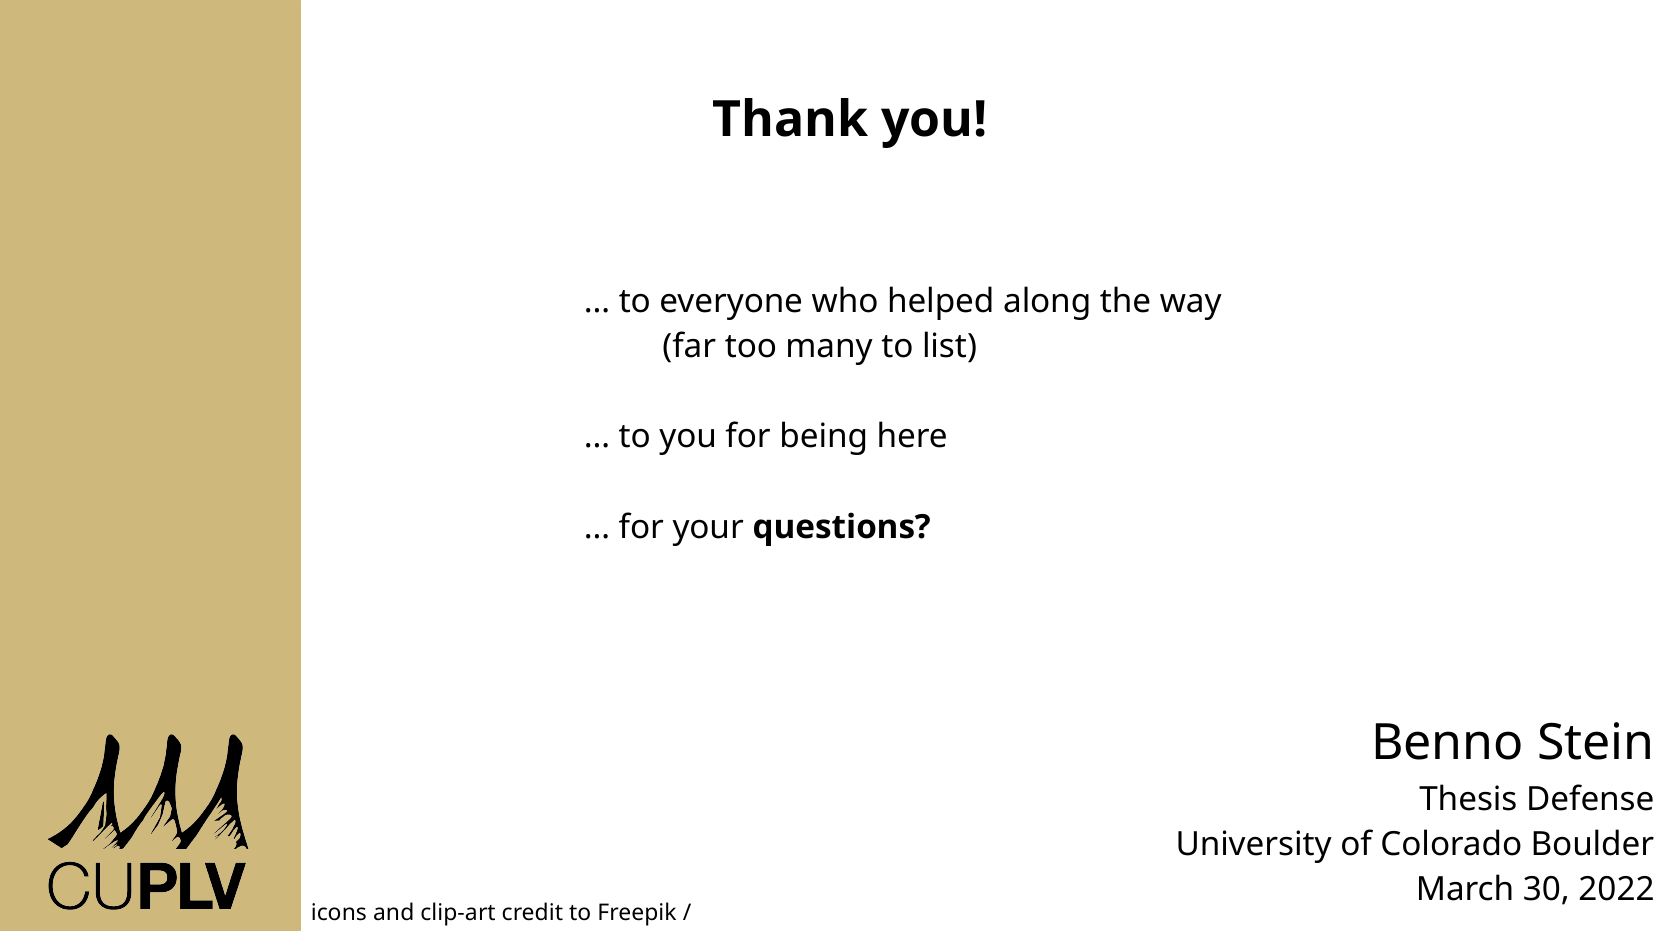

# Thank you!
… to everyone who helped along the way
 (far too many to list)
… to you for being here
… for your questions?
Benno Stein
Thesis Defense
University of Colorado Boulder
March 30, 2022
icons and clip-art credit to Freepik / flaticon.com